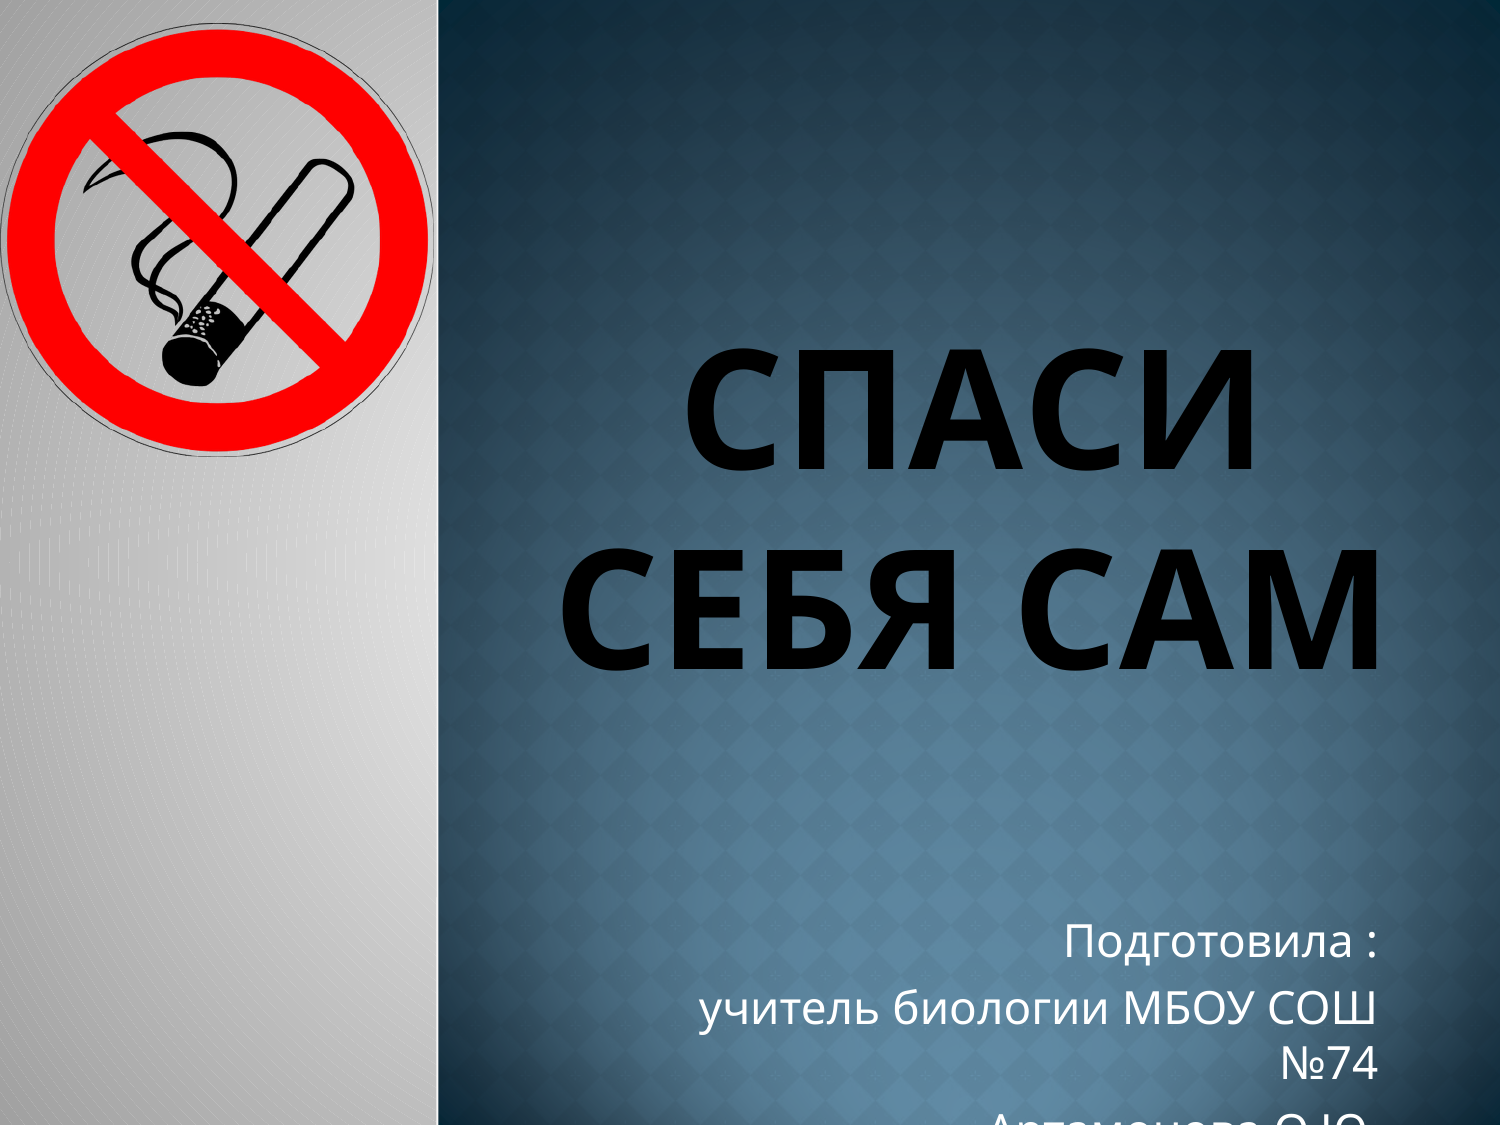

# Спаси себя сам
Подготовила :
учитель биологии МБОУ СОШ №74
Артамонова О.Ю.